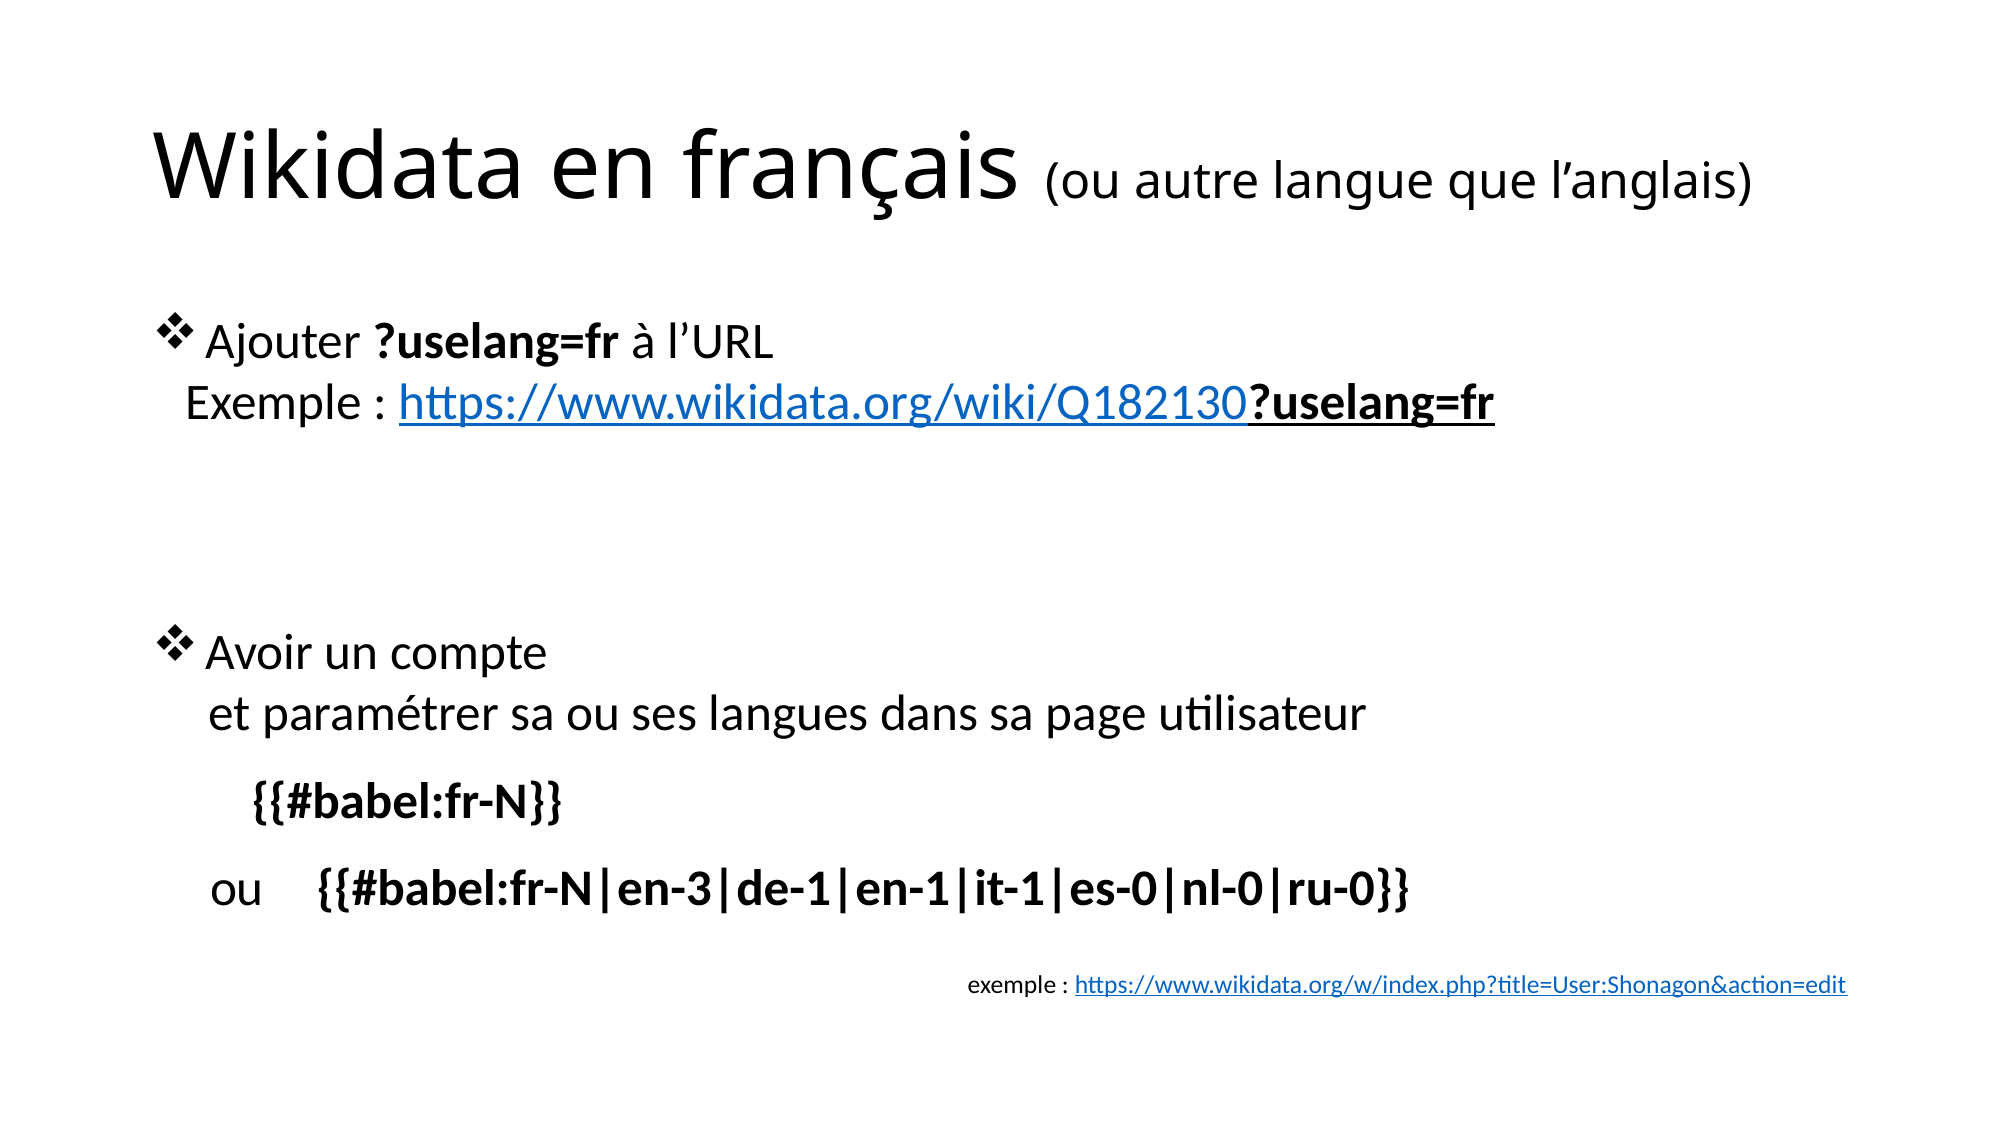

# Wikidata en français (ou autre langue que l’anglais)
 Ajouter ?uselang=fr à l’URL
Exemple : https://www.wikidata.org/wiki/Q182130?uselang=fr
 Avoir un compte
 et paramétrer sa ou ses langues dans sa page utilisateur
	 {{#babel:fr-N}}
 ou	 {{#babel:fr-N|en-3|de-1|en-1|it-1|es-0|nl-0|ru-0}}
	exemple : https://www.wikidata.org/w/index.php?title=User:Shonagon&action=edit